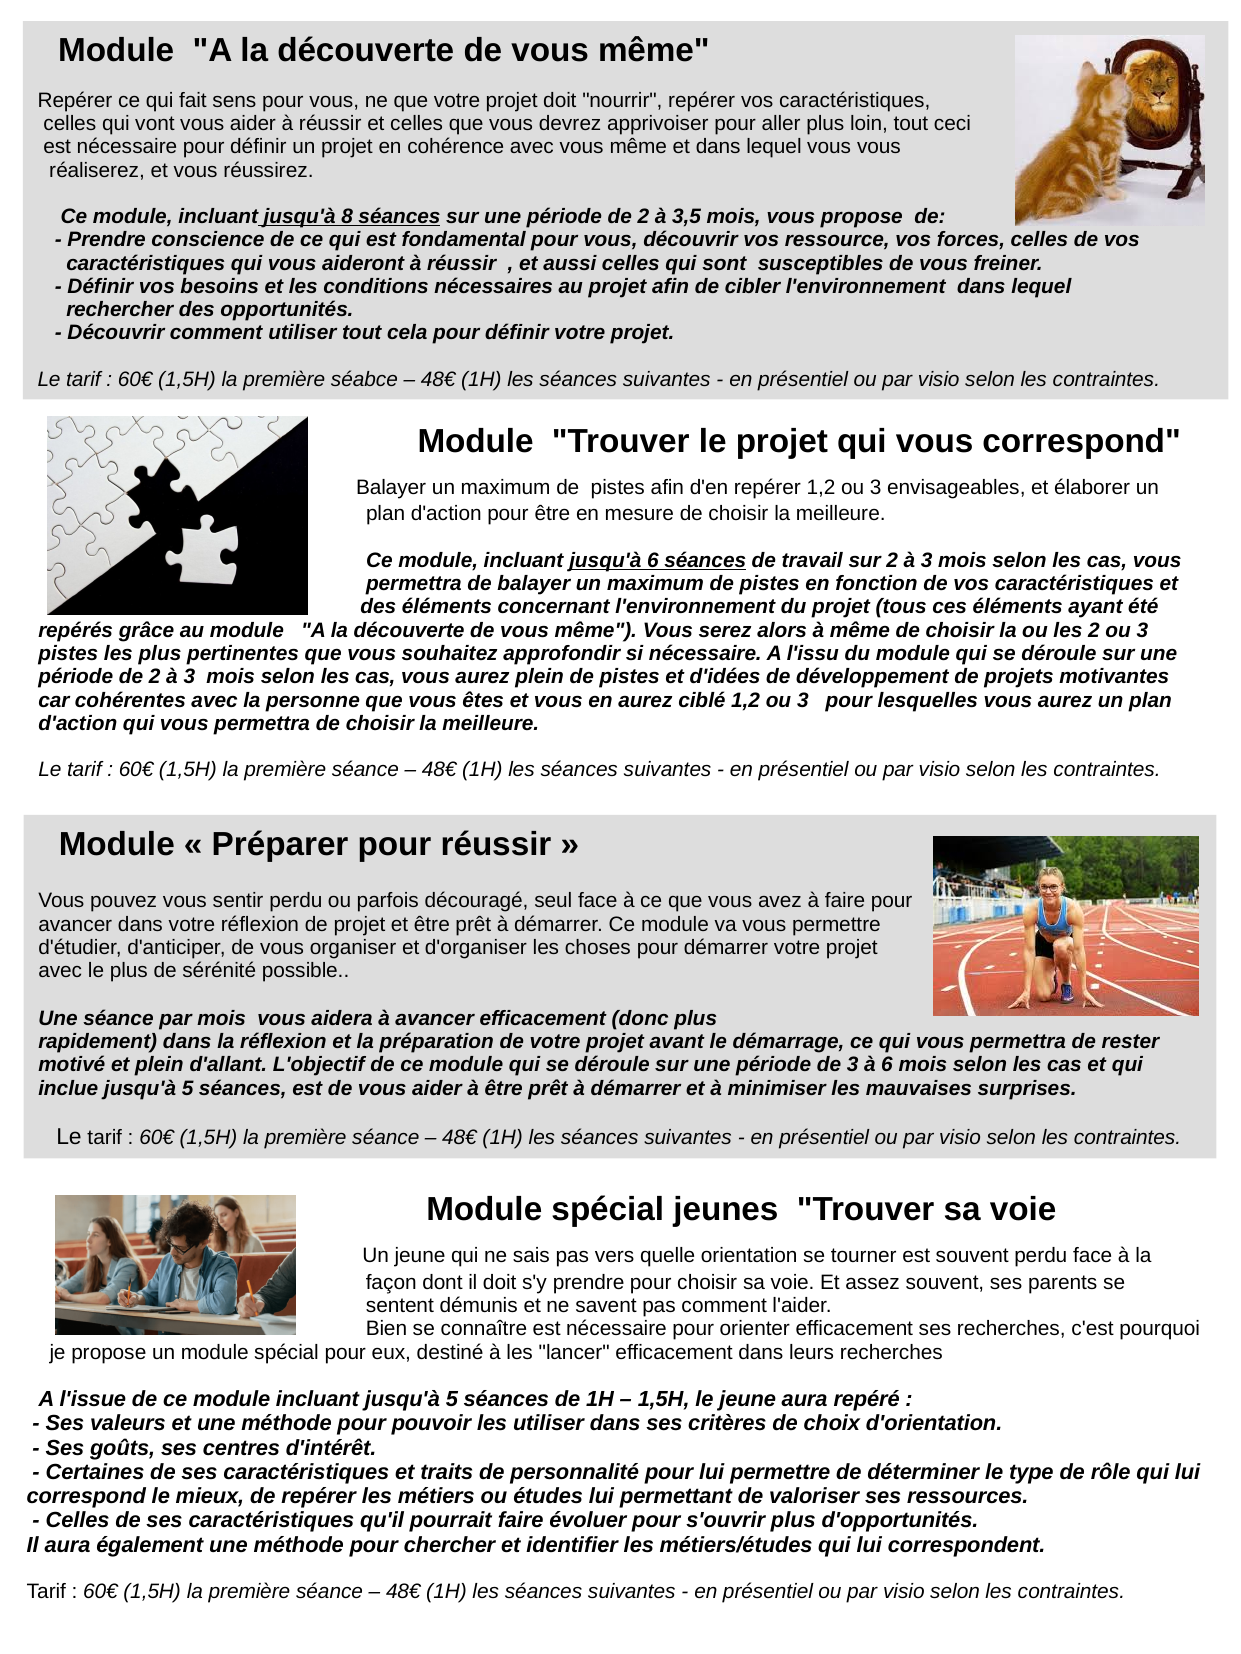

Module "A la découverte de vous même"
Repérer ce qui fait sens pour vous, ne que votre projet doit "nourrir", repérer vos caractéristiques,
 celles qui vont vous aider à réussir et celles que vous devrez apprivoiser pour aller plus loin, tout ceci
 est nécessaire pour définir un projet en cohérence avec vous même et dans lequel vous vous
 réaliserez, et vous réussirez.
 Ce module, incluant jusqu'à 8 séances sur une période de 2 à 3,5 mois, vous propose  de:
 - Prendre conscience de ce qui est fondamental pour vous, découvrir vos ressource, vos forces, celles de vos
 caractéristiques qui vous aideront à réussir  , et aussi celles qui sont susceptibles de vous freiner.
 - Définir vos besoins et les conditions nécessaires au projet afin de cibler l'environnement dans lequel
 rechercher des opportunités.
 - Découvrir comment utiliser tout cela pour définir votre projet.
Le tarif : 60€ (1,5H) la première séabce – 48€ (1H) les séances suivantes - en présentiel ou par visio selon les contraintes.
 Module "Trouver le projet qui vous correspond"
 Balayer un maximum de pistes afin d'en repérer 1,2 ou 3 envisageables, et élaborer un
 plan d'action pour être en mesure de choisir la meilleure.
 Ce module, incluant jusqu'à 6 séances de travail sur 2 à 3 mois selon les cas, vous
 permettra de balayer un maximum de pistes en fonction de vos caractéristiques et
 des éléments concernant l'environnement du projet (tous ces éléments ayant été repérés grâce au module   "A la découverte de vous même"). Vous serez alors à même de choisir la ou les 2 ou 3 pistes les plus pertinentes que vous souhaitez approfondir si nécessaire. A l'issu du module qui se déroule sur une période de 2 à 3  mois selon les cas, vous aurez plein de pistes et d'idées de développement de projets motivantes car cohérentes avec la personne que vous êtes et vous en aurez ciblé 1,2 ou 3   pour lesquelles vous aurez un plan d'action qui vous permettra de choisir la meilleure.
Le tarif : 60€ (1,5H) la première séance – 48€ (1H) les séances suivantes - en présentiel ou par visio selon les contraintes.
 Module « Préparer pour réussir »
Vous pouvez vous sentir perdu ou parfois découragé, seul face à ce que vous avez à faire pour
avancer dans votre réflexion de projet et être prêt à démarrer. Ce module va vous permettre
d'étudier, d'anticiper, de vous organiser et d'organiser les choses pour démarrer votre projet
avec le plus de sérénité possible..
Une séance par mois  vous aidera à avancer efficacement (donc plus
rapidement) dans la réflexion et la préparation de votre projet avant le démarrage, ce qui vous permettra de rester motivé et plein d'allant. L'objectif de ce module qui se déroule sur une période de 3 à 6 mois selon les cas et qui inclue jusqu'à 5 séances, est de vous aider à être prêt à démarrer et à minimiser les mauvaises surprises.
 Le tarif : 60€ (1,5H) la première séance – 48€ (1H) les séances suivantes - en présentiel ou par visio selon les contraintes.
 Module spécial jeunes "Trouver sa voie
 Un jeune qui ne sais pas vers quelle orientation se tourner est souvent perdu face à la
 façon dont il doit s'y prendre pour choisir sa voie. Et assez souvent, ses parents se
 sentent démunis et ne savent pas comment l'aider.
 Bien se connaître est nécessaire pour orienter efficacement ses recherches, c'est pourquoi
 je propose un module spécial pour eux, destiné à les "lancer" efficacement dans leurs recherches
 A l'issue de ce module incluant jusqu'à 5 séances de 1H – 1,5H, le jeune aura repéré :
 - Ses valeurs et une méthode pour pouvoir les utiliser dans ses critères de choix d'orientation.
 - Ses goûts, ses centres d'intérêt.
 - Certaines de ses caractéristiques et traits de personnalité pour lui permettre de déterminer le type de rôle qui lui correspond le mieux, de repérer les métiers ou études lui permettant de valoriser ses ressources.
 - Celles de ses caractéristiques qu'il pourrait faire évoluer pour s'ouvrir plus d'opportunités.
Il aura également une méthode pour chercher et identifier les métiers/études qui lui correspondent.
Tarif : 60€ (1,5H) la première séance – 48€ (1H) les séances suivantes - en présentiel ou par visio selon les contraintes.